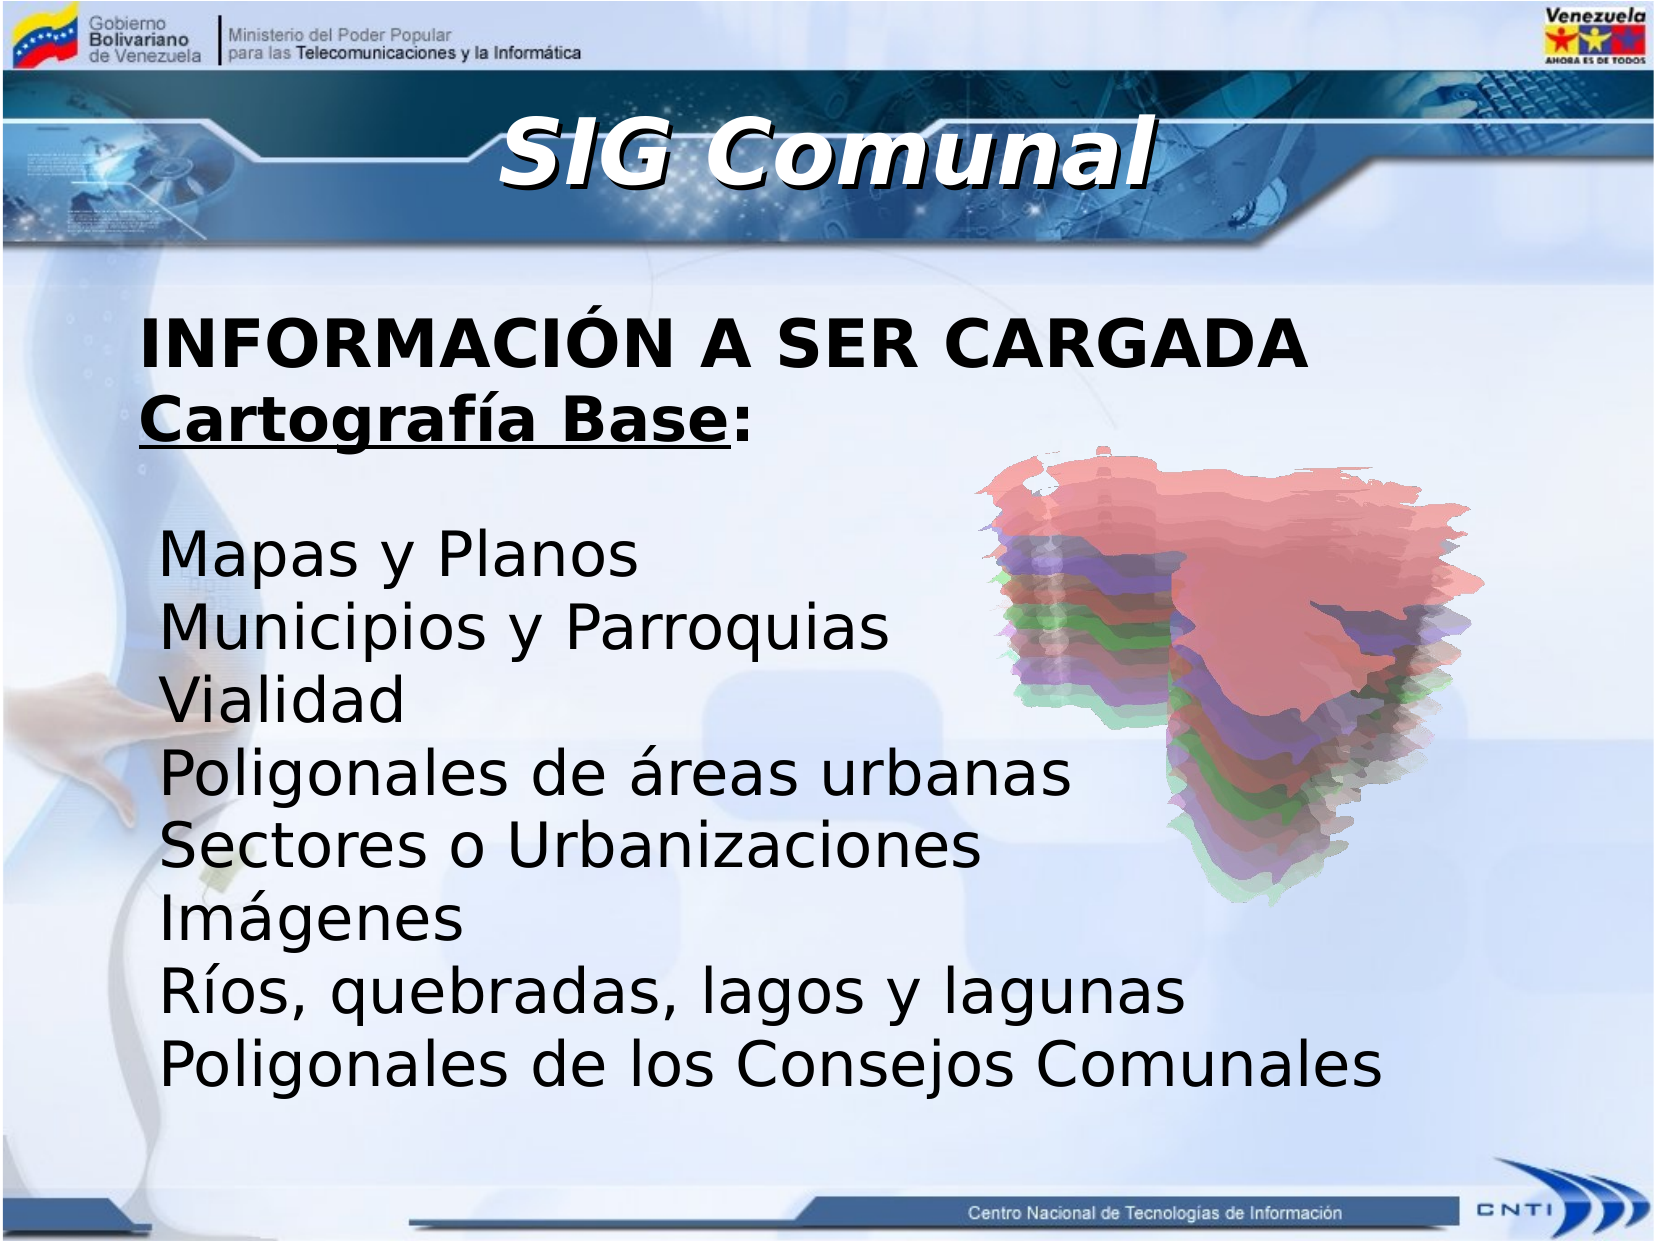

# SIG Comunal
INFORMACIÓN A SER CARGADA
Cartografía Base:
 Mapas y Planos
 Municipios y Parroquias
 Vialidad
 Poligonales de áreas urbanas
 Sectores o Urbanizaciones
 Imágenes
 Ríos, quebradas, lagos y lagunas
 Poligonales de los Consejos Comunales